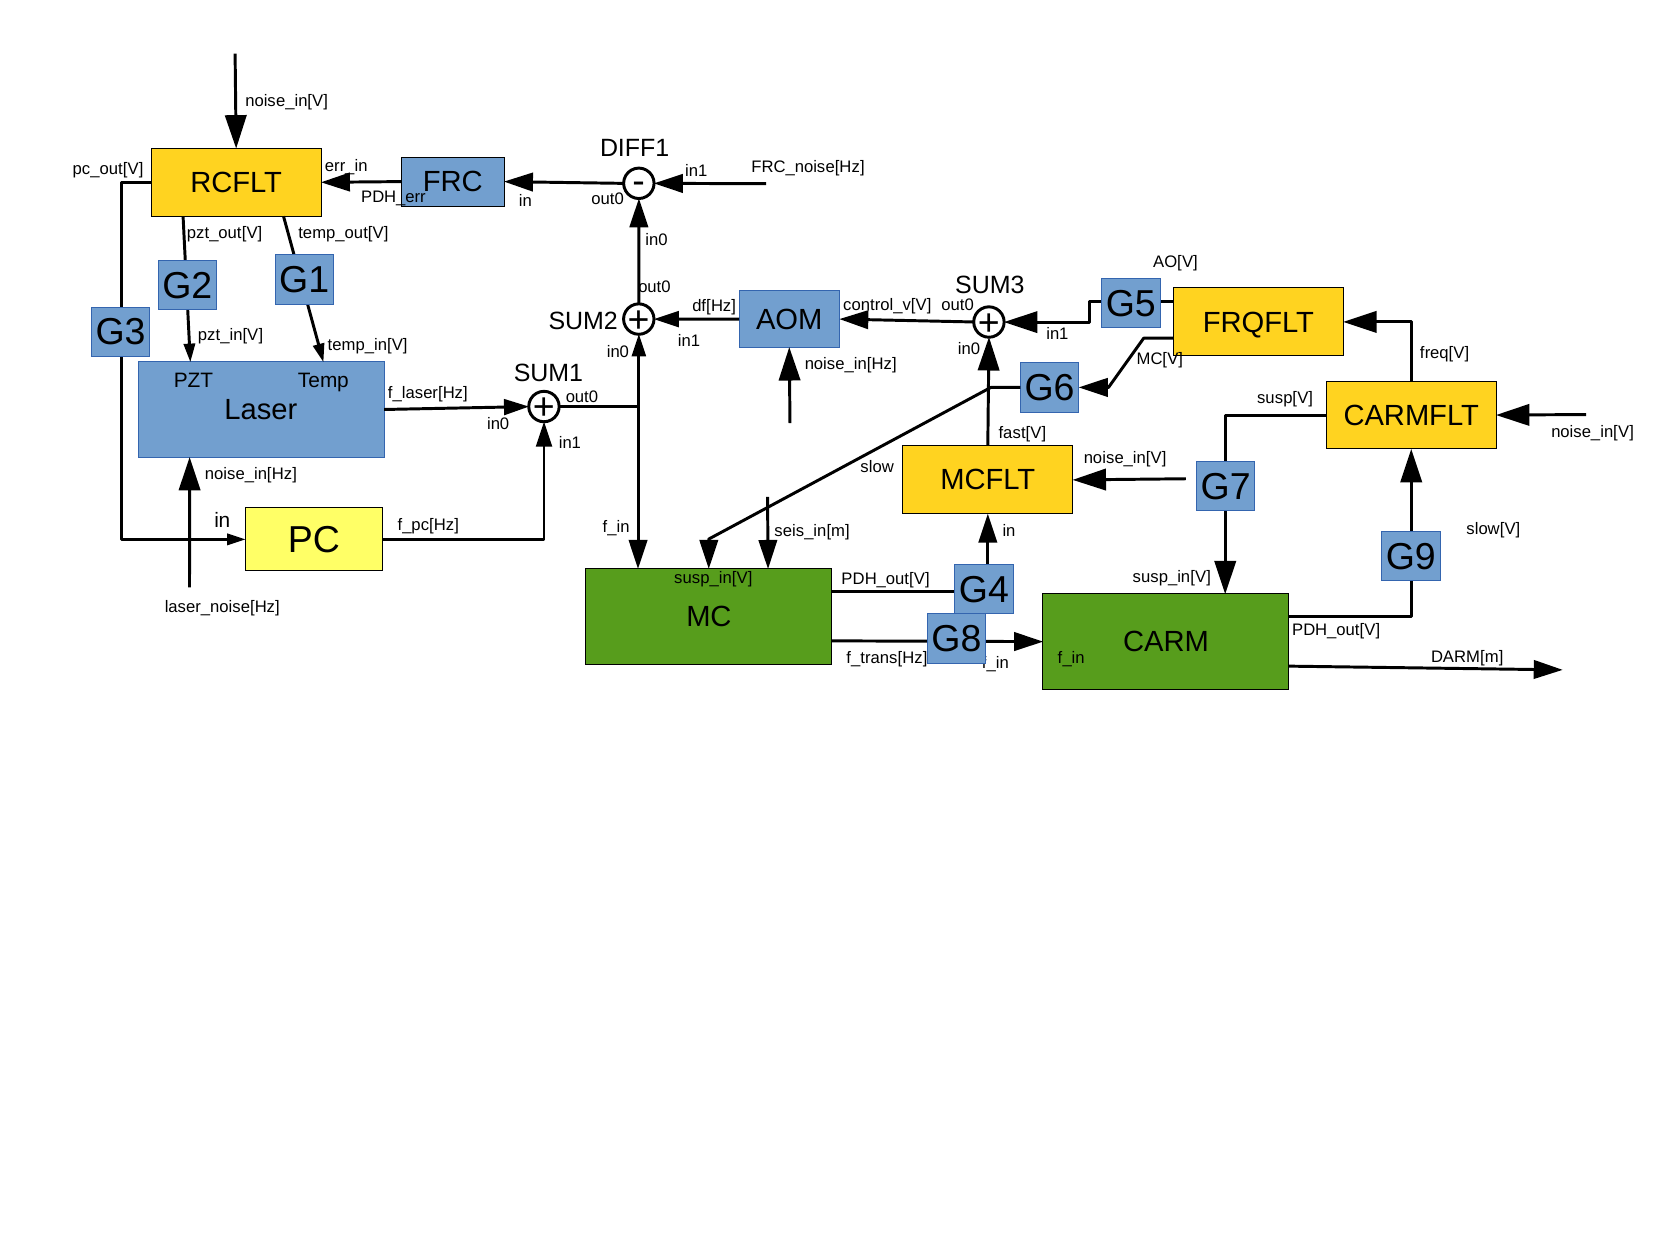

noise_in[V]
DIFF1
RCFLT
err_in
FRC_noise[Hz]
pc_out[V]
in1
FRC
-
PDH_err
out0
in
pzt_out[V]
temp_out[V]
in0
AO[V]
G1
G2
SUM3
out0
G5
FRQFLT
control_v[V]
out0
df[Hz]
AOM
SUM2
+
+
G3
in1
pzt_in[V]
in1
temp_in[V]
in0
in0
freq[V]
MC[V]
noise_in[Hz]
SUM1
Laser
PZT
Temp
G6
f_laser[Hz]
out0
CARMFLT
susp[V]
+
in0
noise_in[V]
fast[V]
in1
noise_in[V]
MCFLT
slow
noise_in[Hz]
G7
in
PC
f_pc[Hz]
f_in
slow[V]
seis_in[m]
in
G9
susp_in[V]
susp_in[V]
PDH_out[V]
G4
MC
laser_noise[Hz]
CARM
PDH_out[V]
G8
DARM[m]
f_trans[Hz]
f_in
f_in